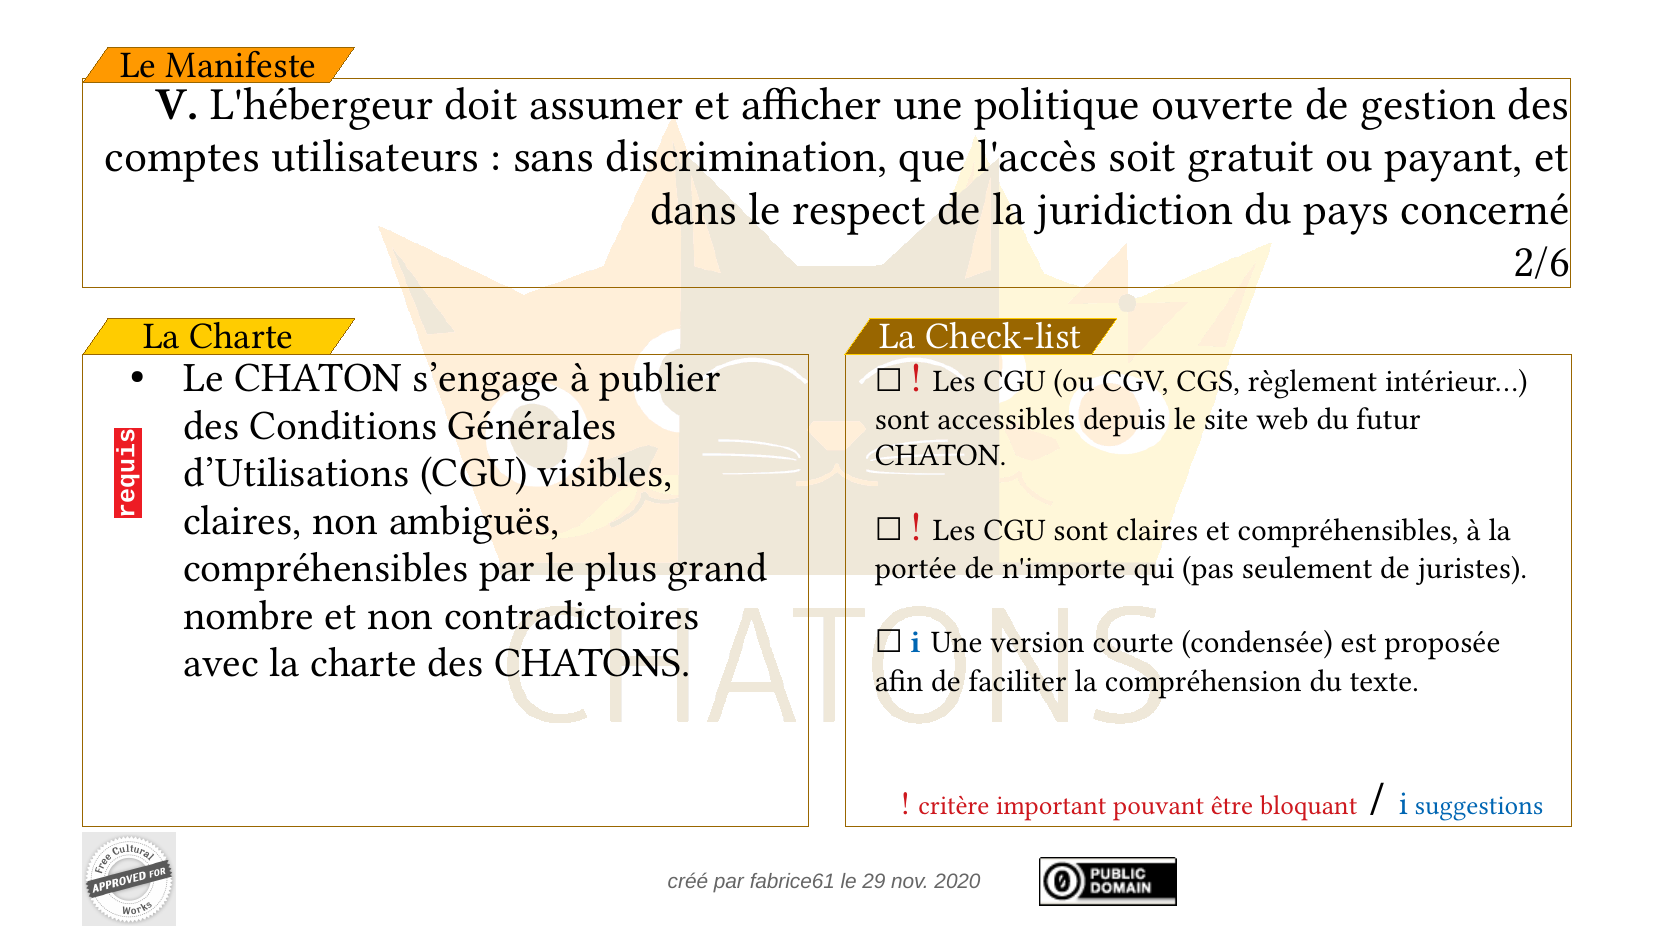

Le Manifeste
# V. L'hébergeur doit assumer et afficher une politique ouverte de gestion des comptes utilisateurs : sans discrimination, que l'accès soit gratuit ou payant, et dans le respect de la juridiction du pays concerné 2/6
La Charte
La Check-list
Le CHATON s’engage à publier des Conditions Générales d’Utilisations (CGU) visibles, claires, non ambiguës, compréhensibles par le plus grand nombre et non contradictoires avec la charte des CHATONS.
☐ ! Les CGU (ou CGV, CGS, règlement intérieur…) sont accessibles depuis le site web du futur CHATON.
☐ ! Les CGU sont claires et compréhensibles, à la portée de n'importe qui (pas seulement de juristes).
☐ i Une version courte (condensée) est proposée afin de faciliter la compréhension du texte.
requis